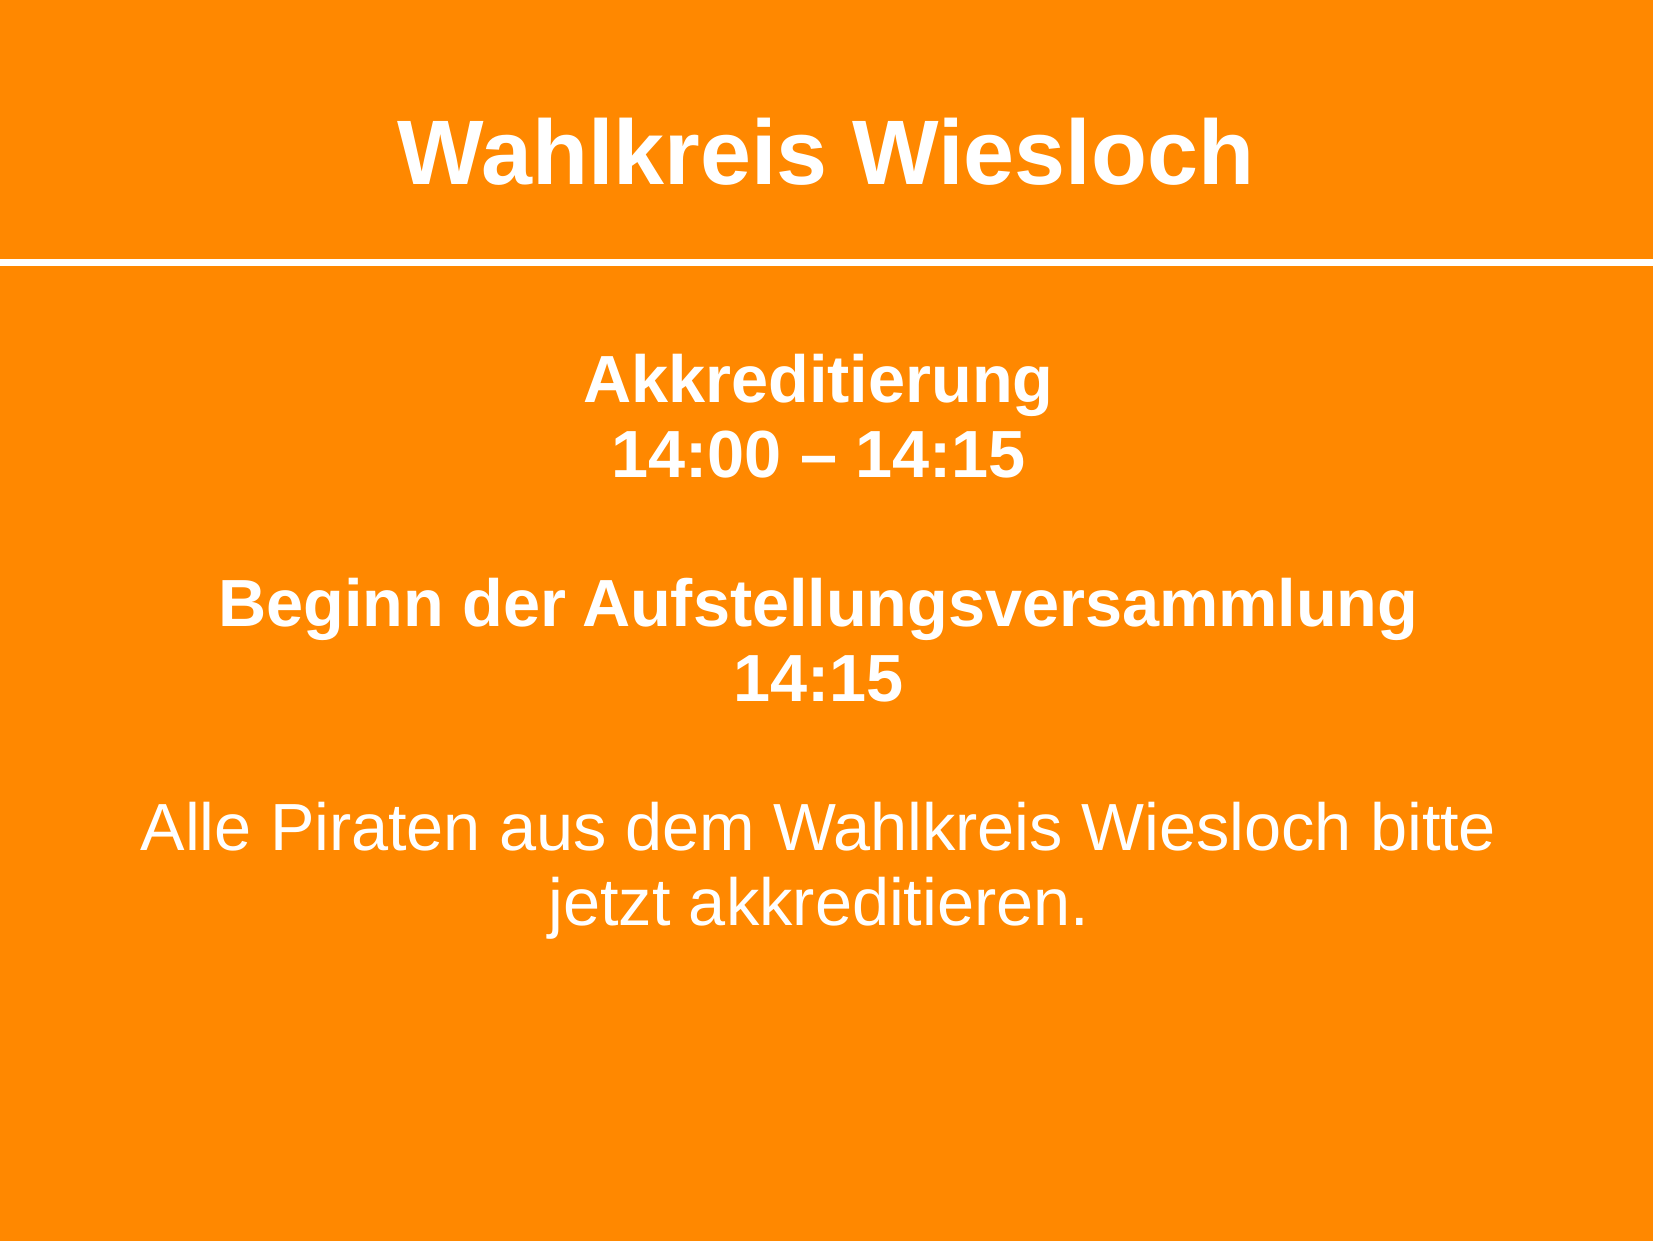

# Wahlkreis Wiesloch
Akkreditierung
14:00 – 14:15
Beginn der Aufstellungsversammlung
14:15
Alle Piraten aus dem Wahlkreis Wiesloch bitte jetzt akkreditieren.